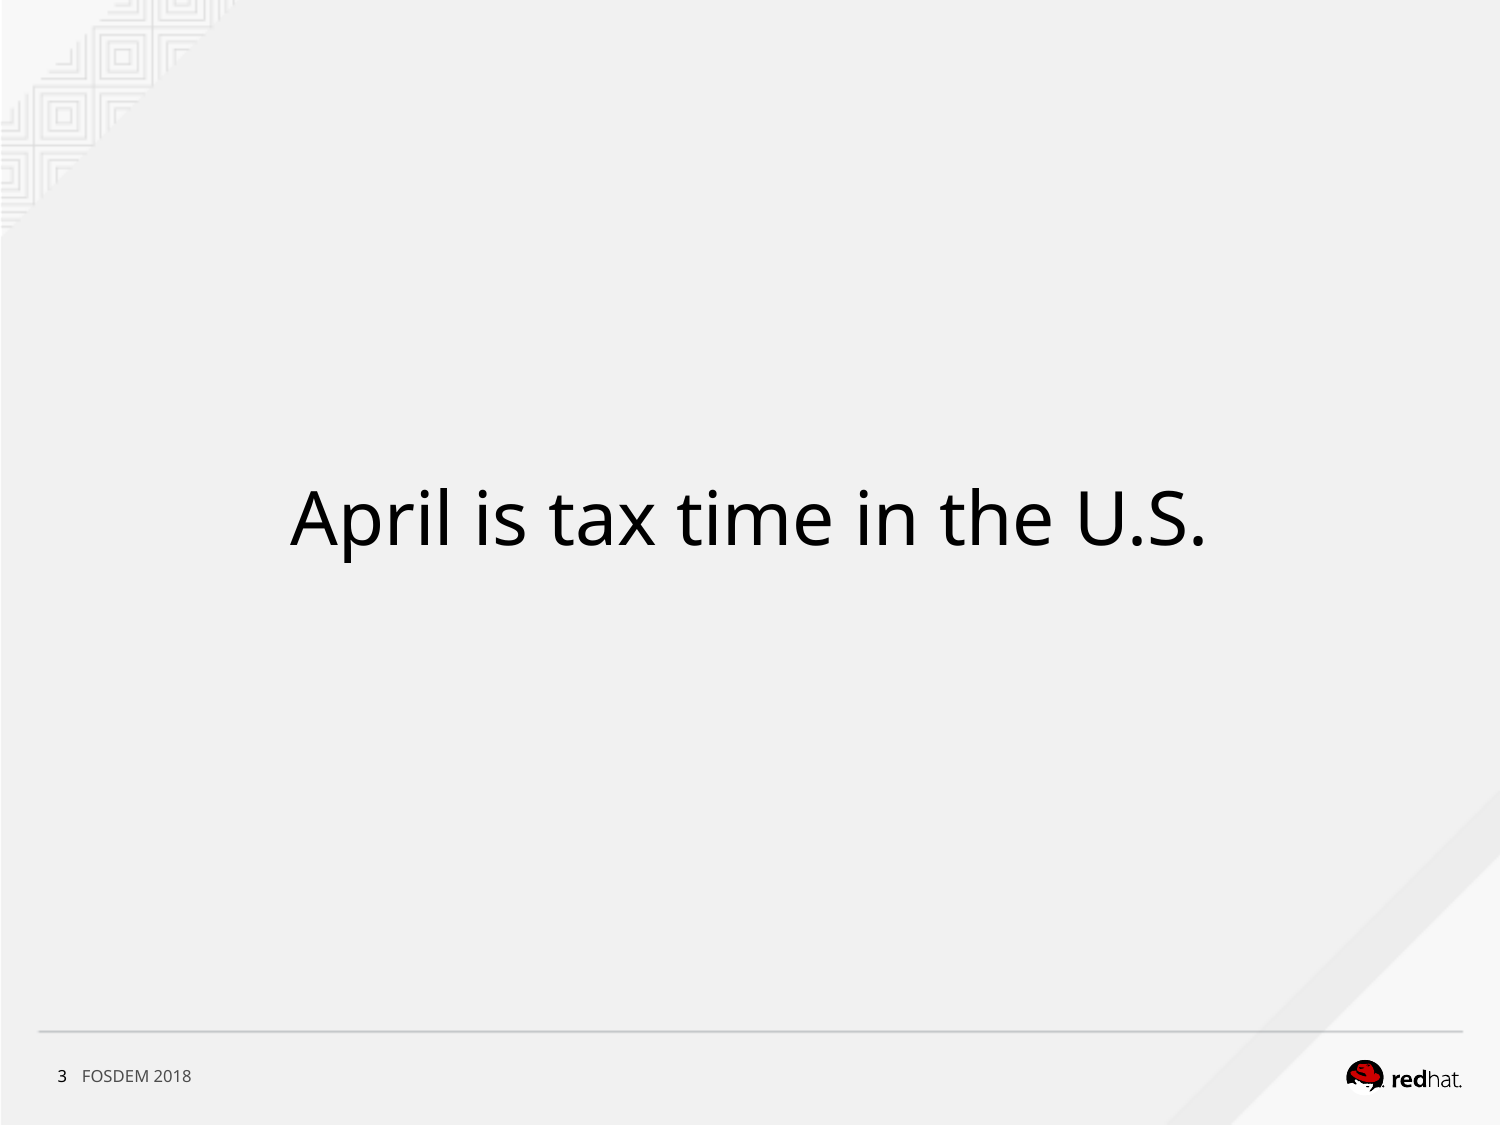

# April is tax time in the U.S.
3
FOSDEM 2018